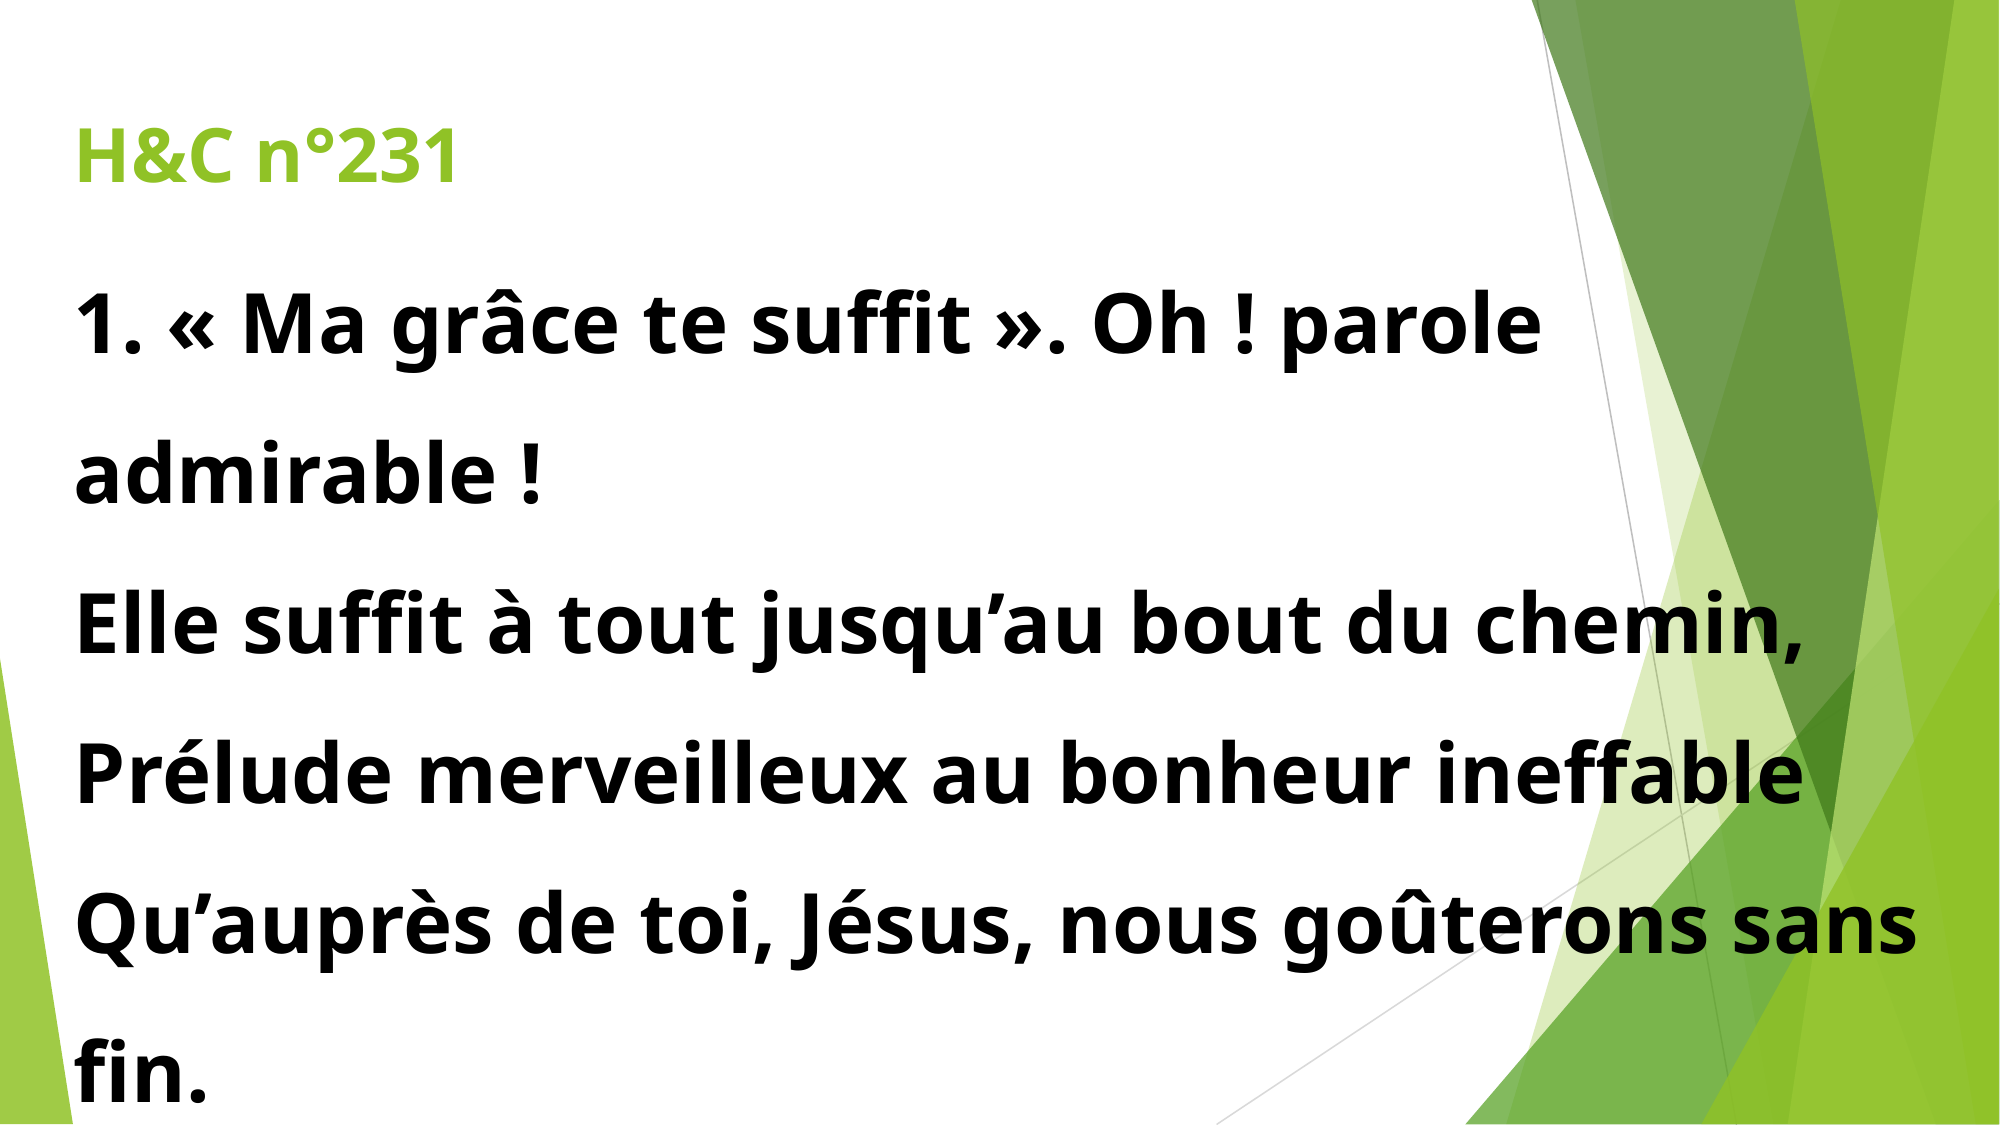

H&C n°231
1. « Ma grâce te suffit ». Oh ! parole admirable !
Elle suffit à tout jusqu’au bout du chemin,
Prélude merveilleux au bonheur ineffable
Qu’auprès de toi, Jésus, nous goûterons sans fin.